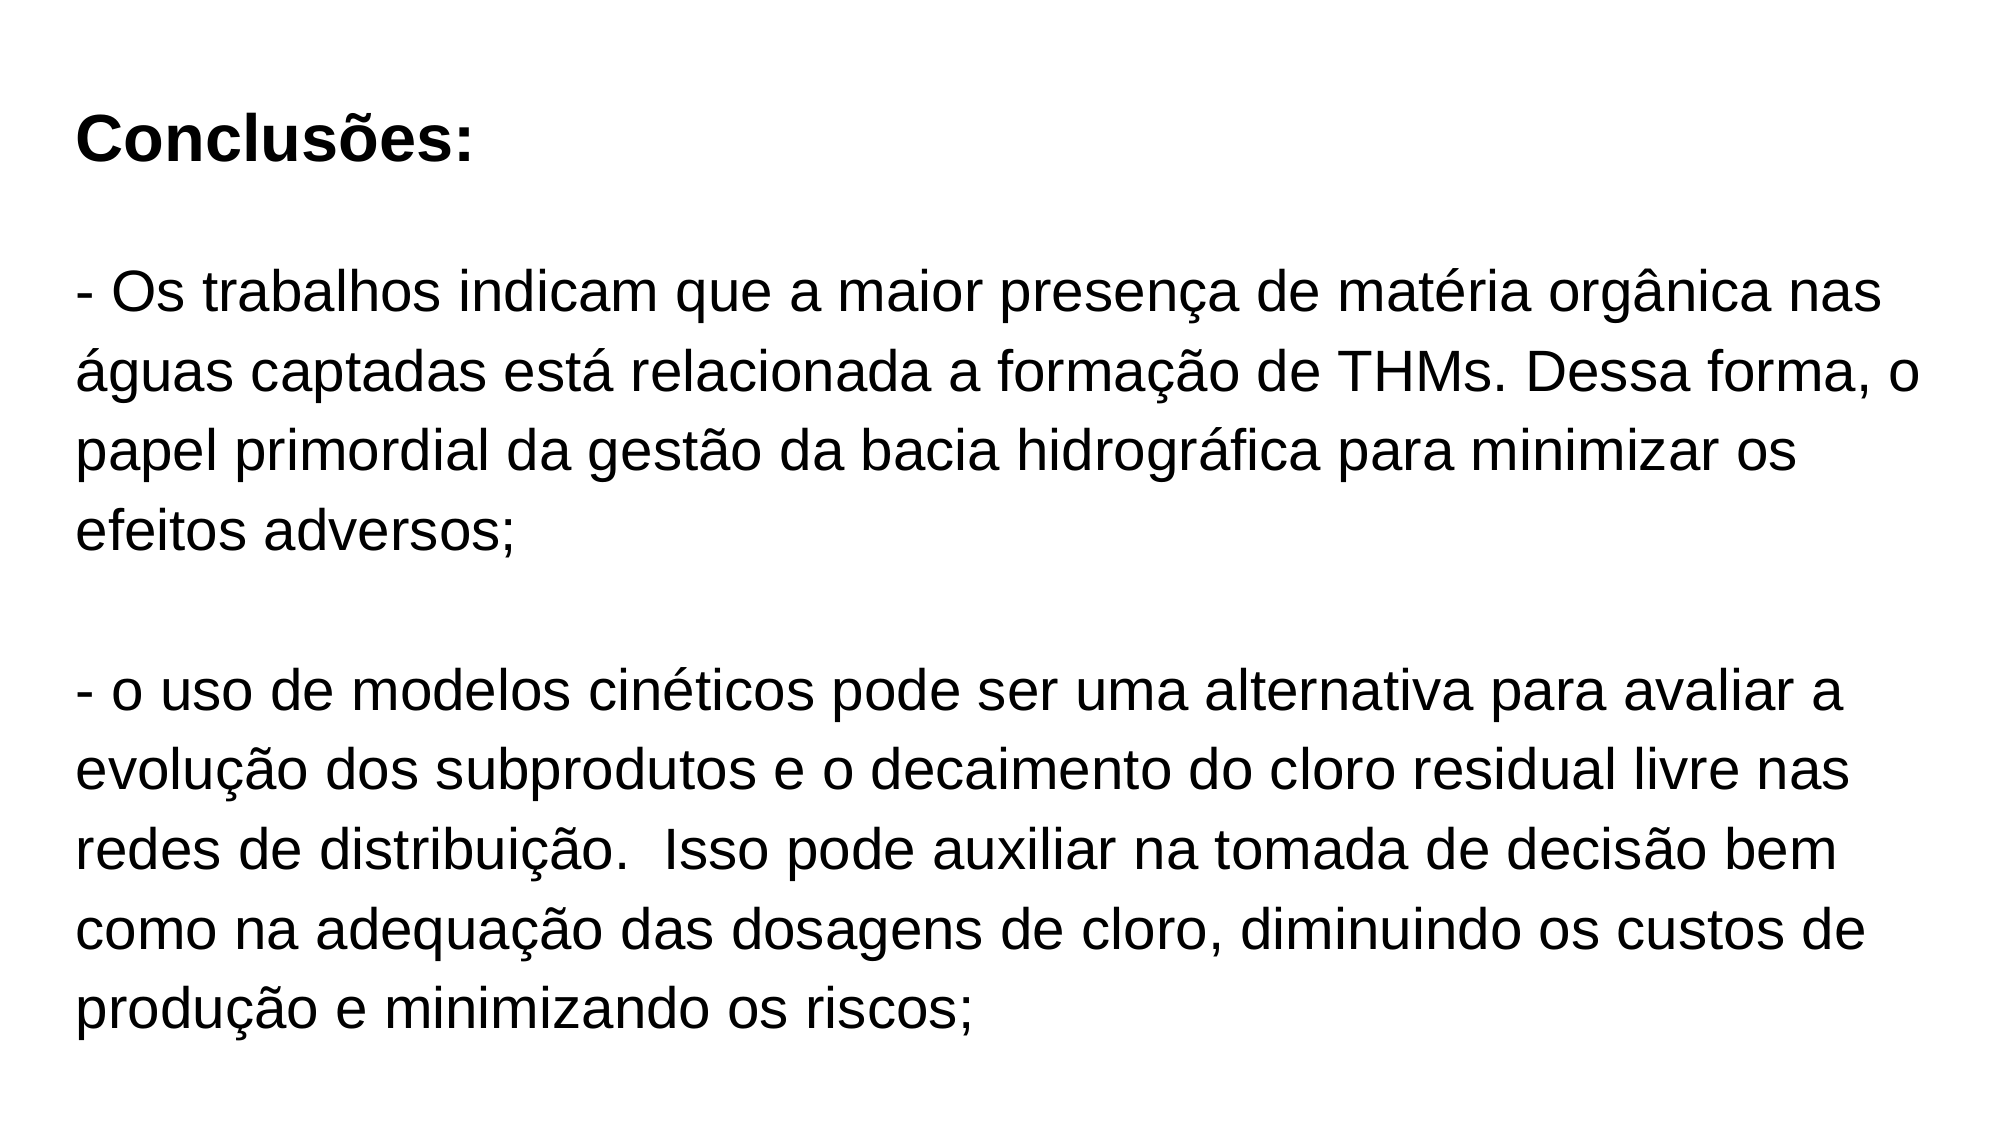

# Conclusões: - Os trabalhos indicam que a maior presença de matéria orgânica nas águas captadas está relacionada a formação de THMs. Dessa forma, o papel primordial da gestão da bacia hidrográfica para minimizar os efeitos adversos; - o uso de modelos cinéticos pode ser uma alternativa para avaliar a evolução dos subprodutos e o decaimento do cloro residual livre nas redes de distribuição. Isso pode auxiliar na tomada de decisão bem como na adequação das dosagens de cloro, diminuindo os custos de produção e minimizando os riscos;